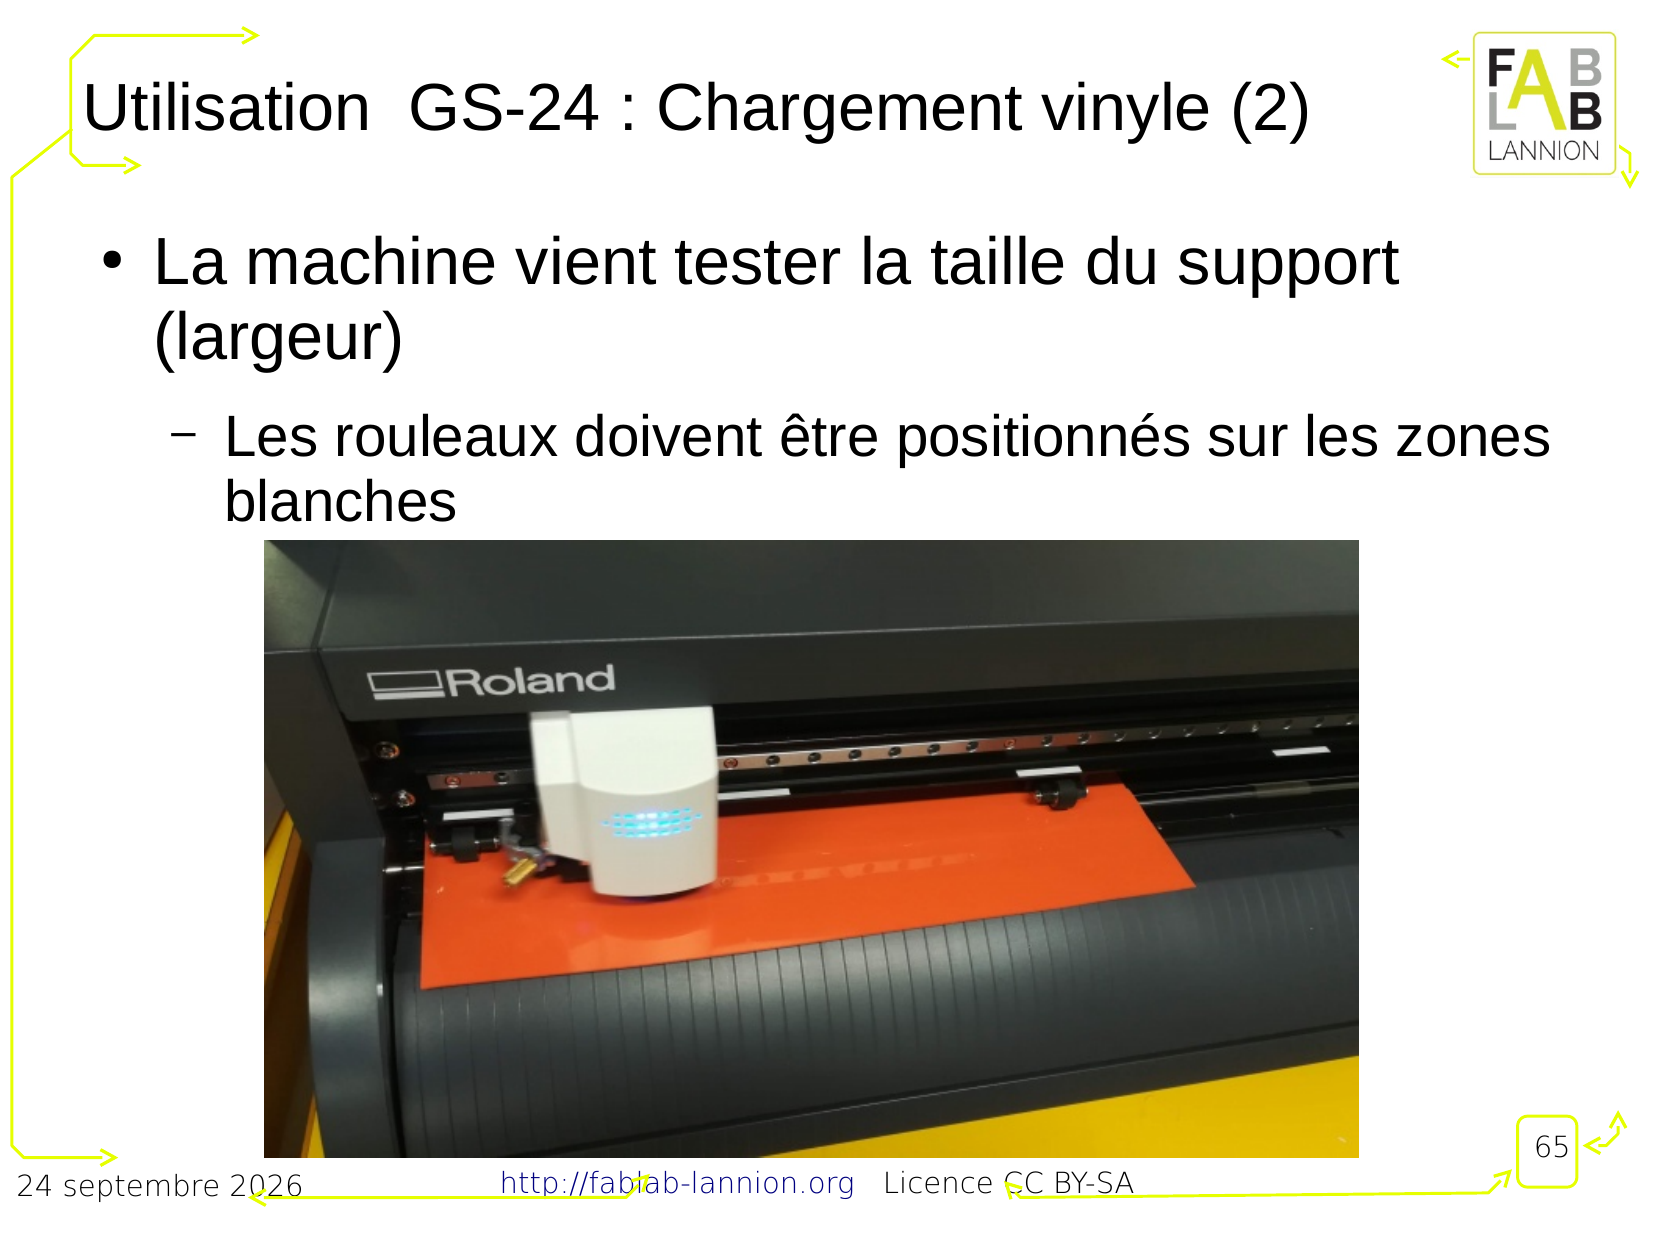

# Utilisation GS-24 : Chargement vinyle (2)
La machine vient tester la taille du support (largeur)
Les rouleaux doivent être positionnés sur les zones blanches
65